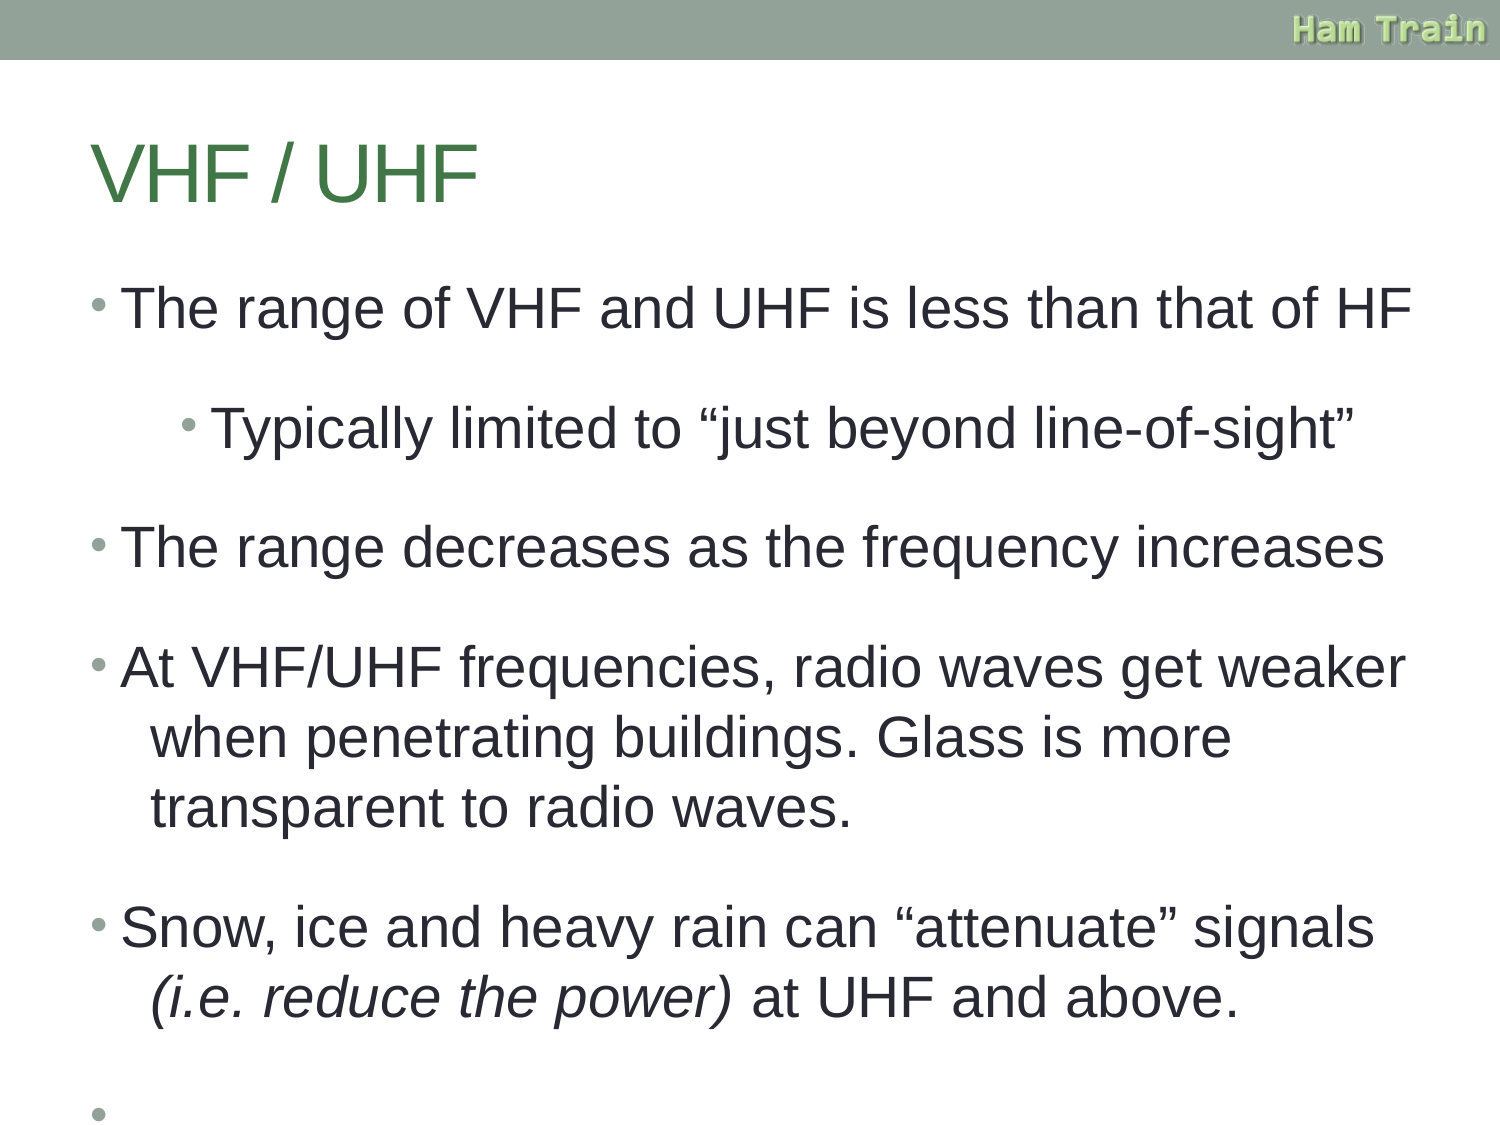

# VHF / UHF
The range of VHF and UHF is less than that of HF
Typically limited to “just beyond line-of-sight”
The range decreases as the frequency increases
At VHF/UHF frequencies, radio waves get weaker when penetrating buildings. Glass is more transparent to radio waves.
Snow, ice and heavy rain can “attenuate” signals (i.e. reduce the power) at UHF and above.